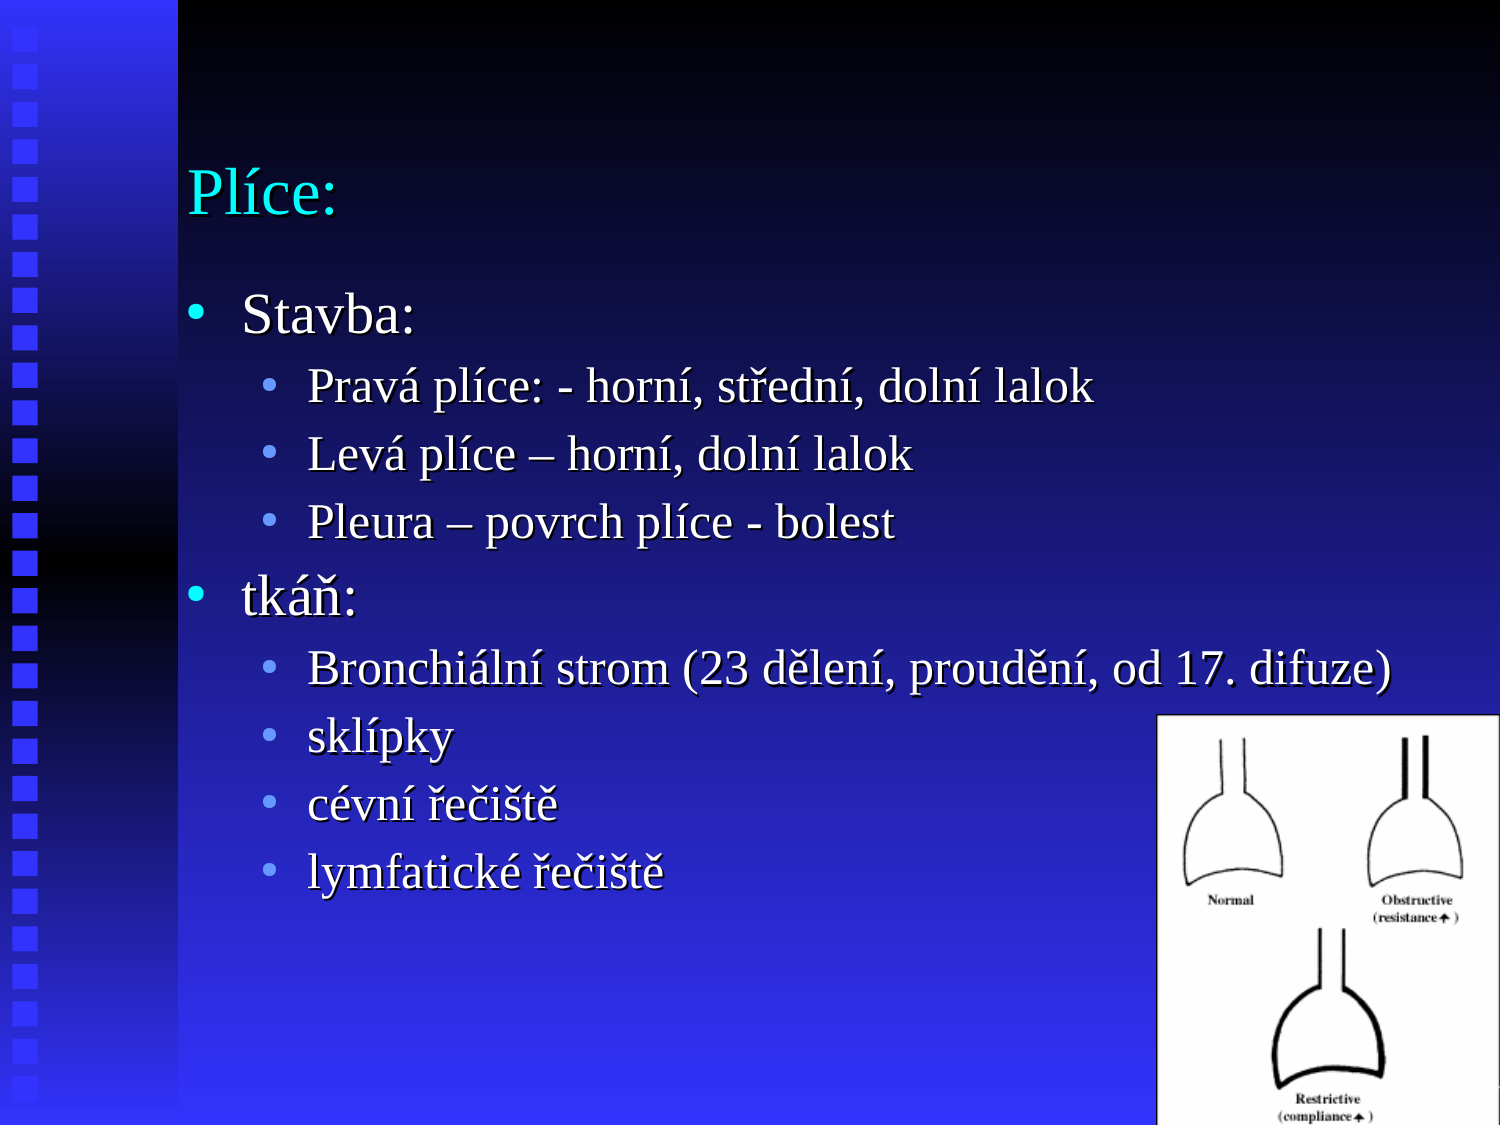

# Plíce:
Stavba:
Pravá plíce: - horní, střední, dolní lalok
Levá plíce – horní, dolní lalok
Pleura – povrch plíce - bolest
tkáň:
Bronchiální strom (23 dělení, proudění, od 17. difuze)
sklípky
cévní řečiště
lymfatické řečiště